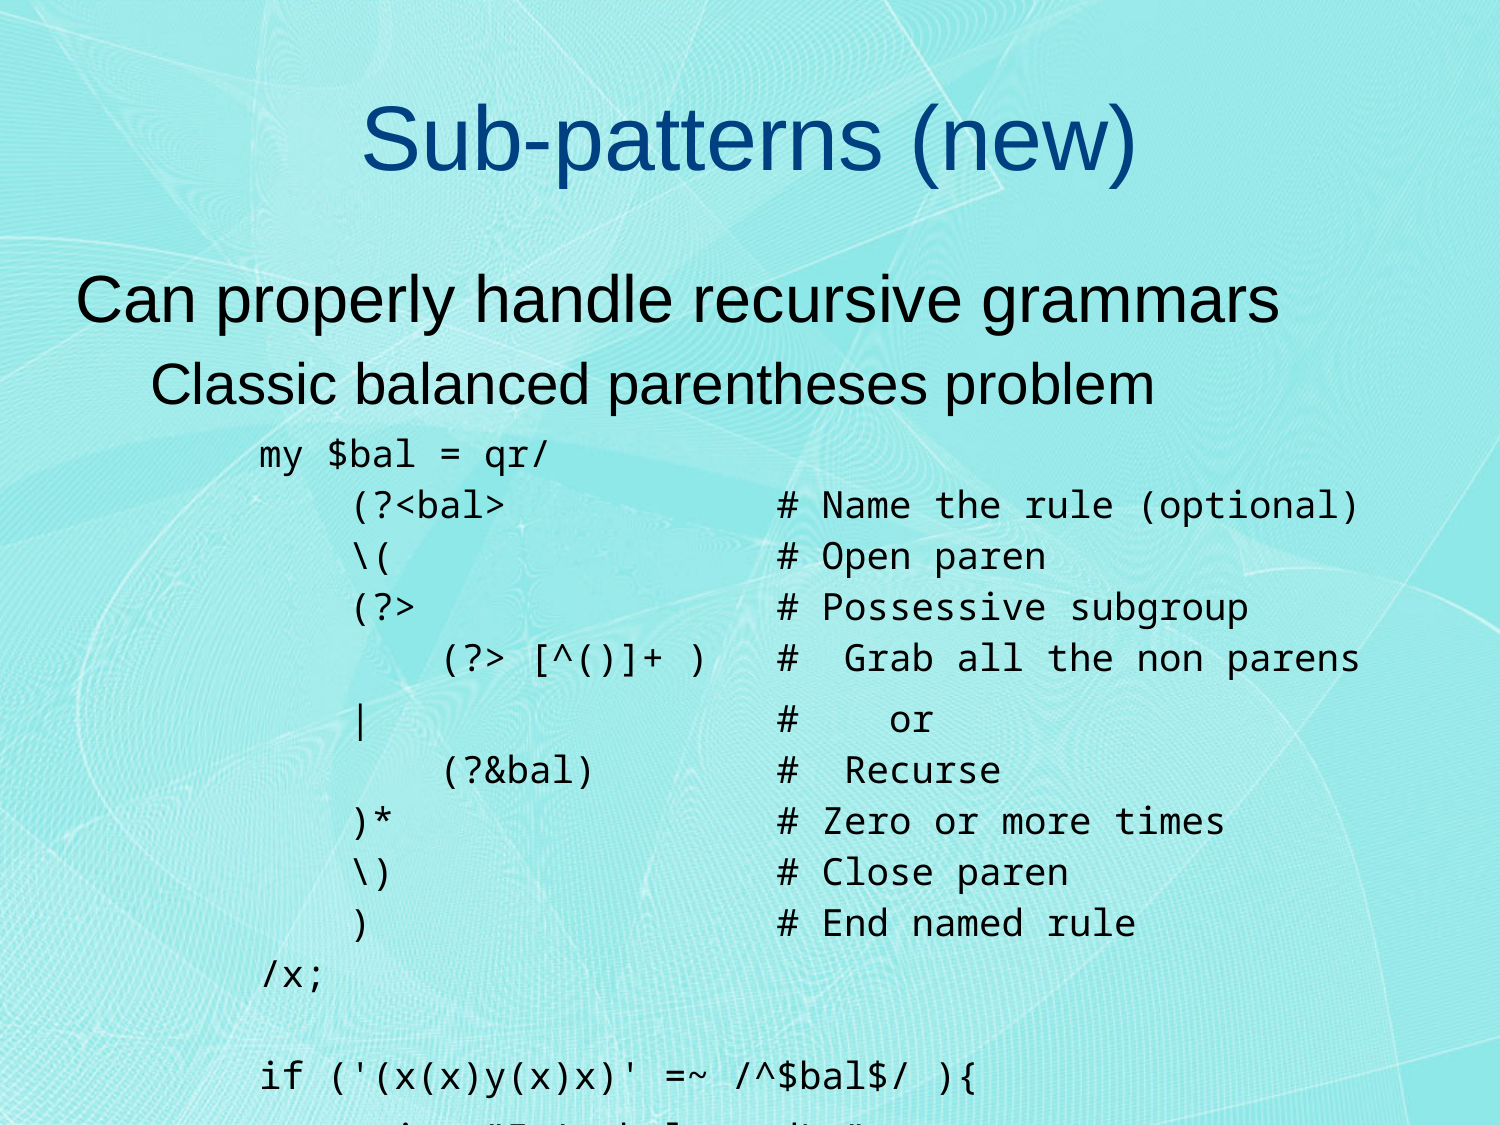

# Sub-patterns (new)
Can properly handle recursive grammars
Classic balanced parentheses problem
my $bal = qr/
 (?<bal> # Name the rule (optional)
 \( # Open paren
 (?> # Possessive subgroup
 (?> [^()]+ ) # Grab all the non parens
 | # or
 (?&bal) # Recurse
 )* # Zero or more times
 \) # Close paren
 ) # End named rule
/x;
if ('(x(x)y(x)x)' =~ /^$bal$/ ){
 print "It's balanced\n";
}